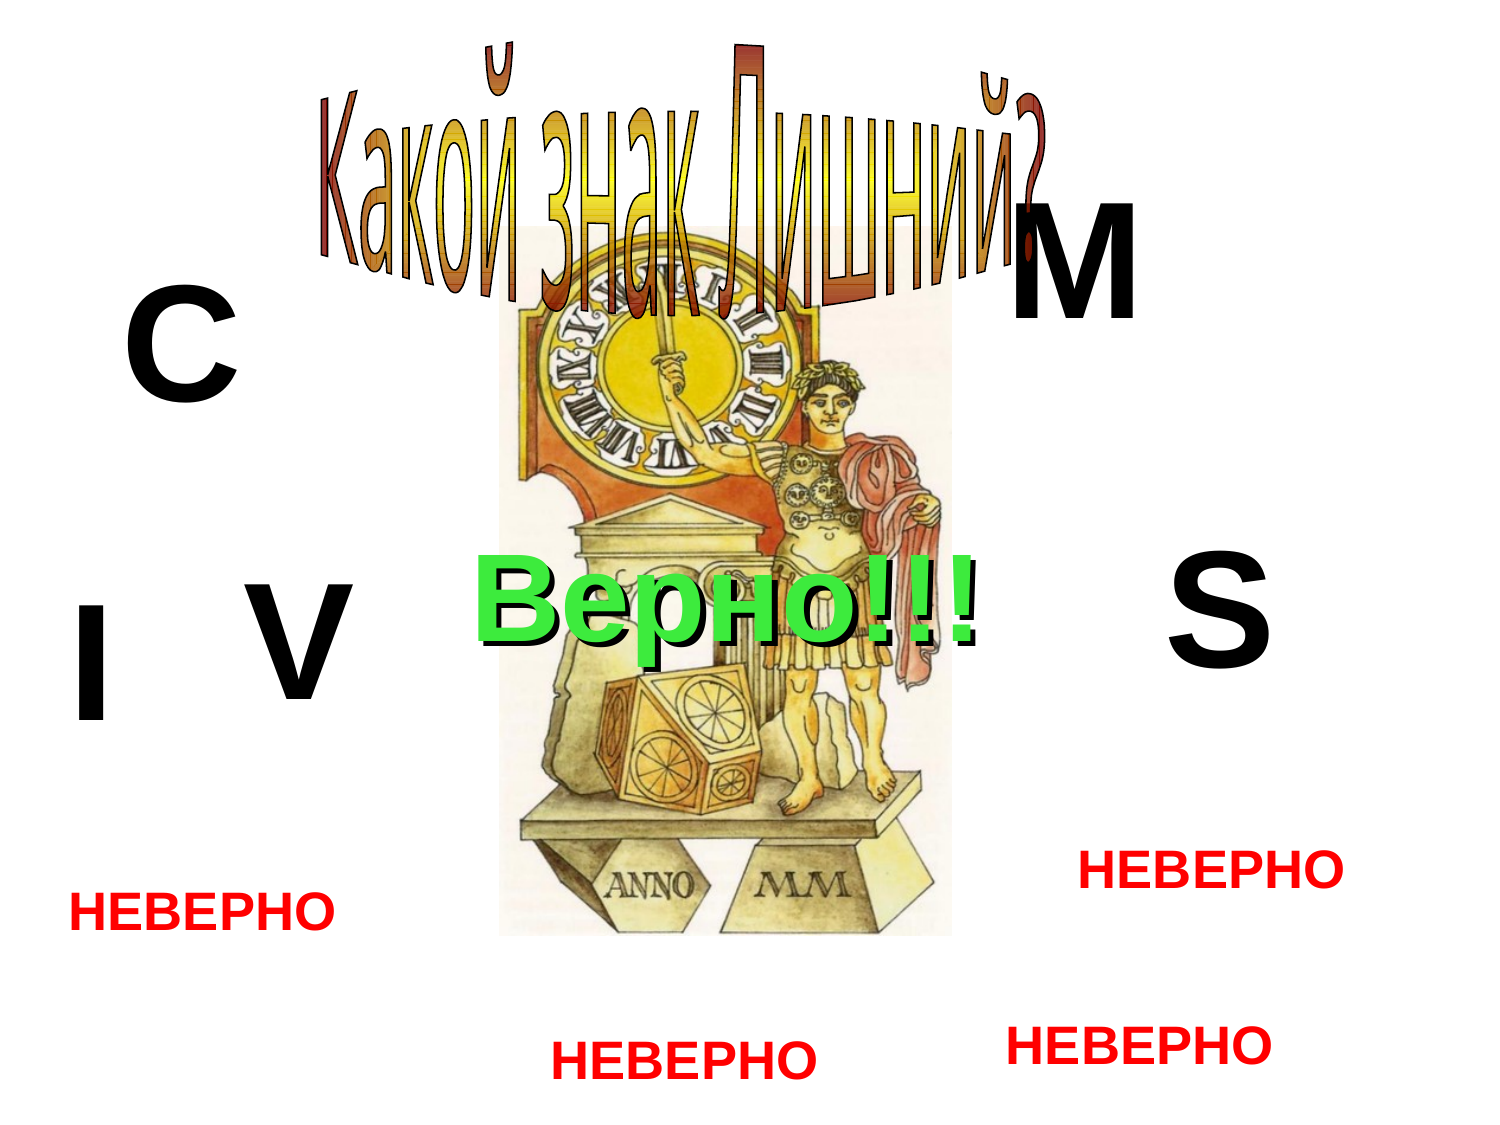

Какой знак Лишний?
M
C
S
Верно!!!
V
I
НЕВЕРНО
НЕВЕРНО
НЕВЕРНО
НЕВЕРНО